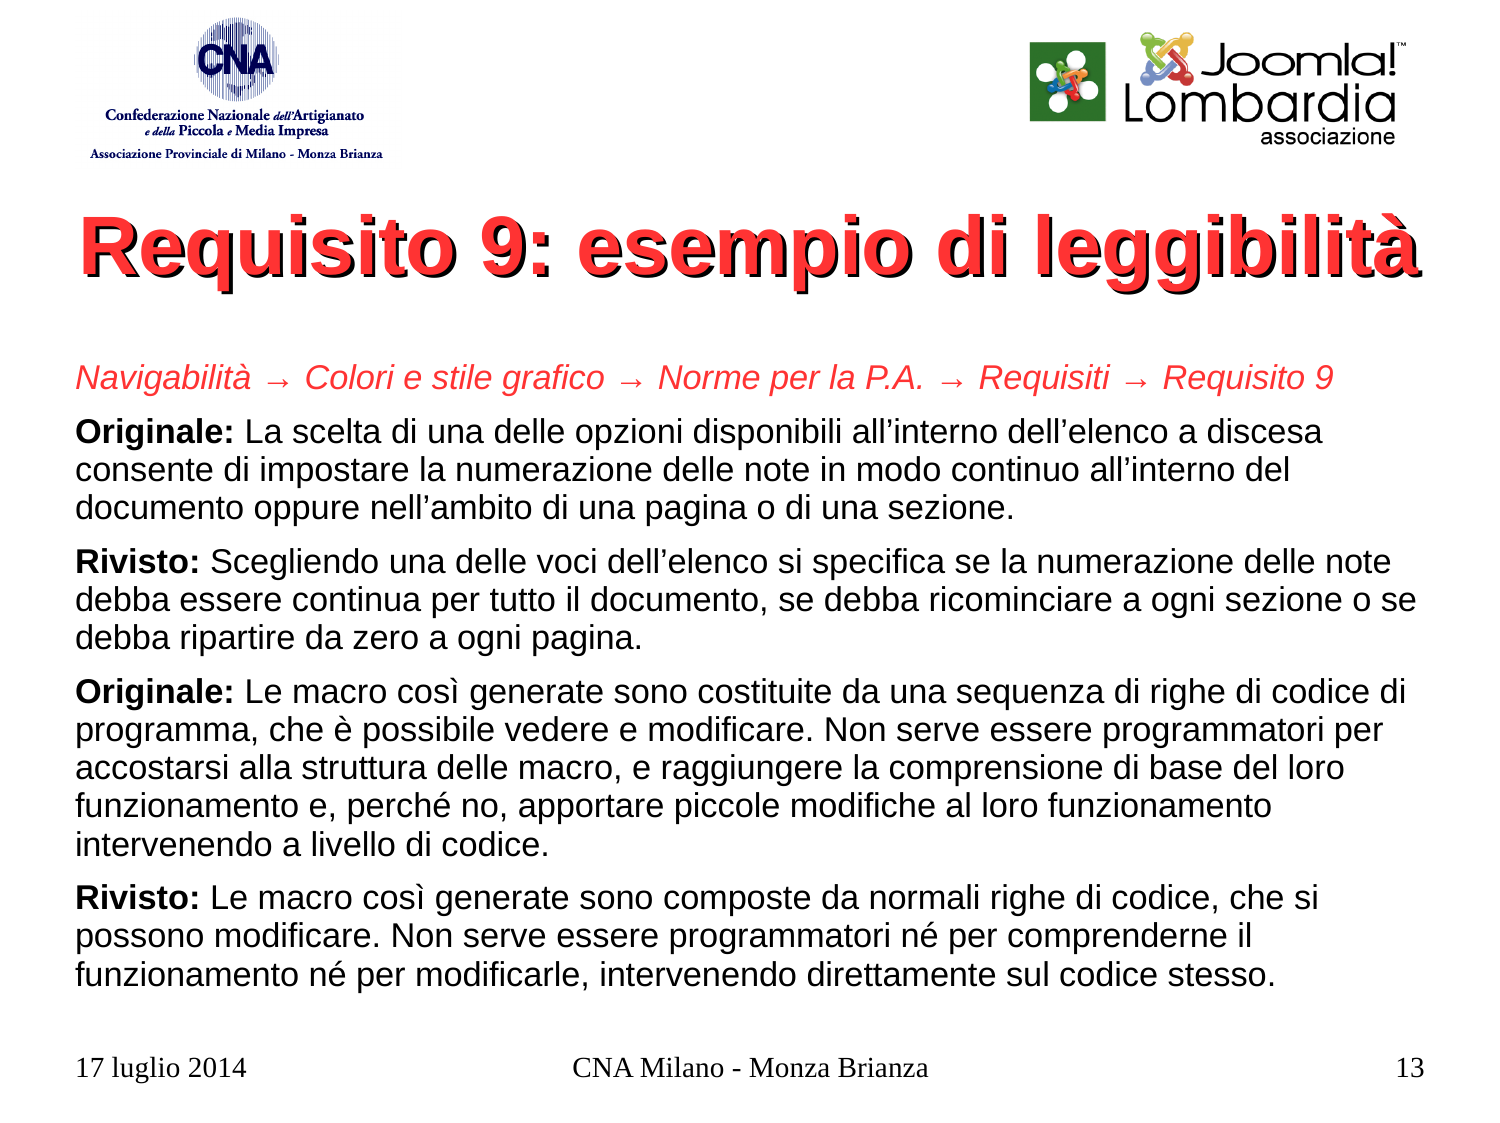

# Requisito 9: esempio di leggibilità
Navigabilità → Colori e stile grafico → Norme per la P.A. → Requisiti → Requisito 9
Originale: La scelta di una delle opzioni disponibili all’interno dell’elenco a discesa consente di impostare la numerazione delle note in modo continuo all’interno del documento oppure nell’ambito di una pagina o di una sezione.
Rivisto: Scegliendo una delle voci dell’elenco si specifica se la numerazione delle note debba essere continua per tutto il documento, se debba ricominciare a ogni sezione o se debba ripartire da zero a ogni pagina.
Originale: Le macro così generate sono costituite da una sequenza di righe di codice di programma, che è possibile vedere e modificare. Non serve essere programmatori per accostarsi alla struttura delle macro, e raggiungere la comprensione di base del loro funzionamento e, perché no, apportare piccole modifiche al loro funzionamento intervenendo a livello di codice.
Rivisto: Le macro così generate sono composte da normali righe di codice, che si possono modificare. Non serve essere programmatori né per comprenderne il funzionamento né per modificarle, intervenendo direttamente sul codice stesso.
17 luglio 2014
CNA Milano - Monza Brianza
13